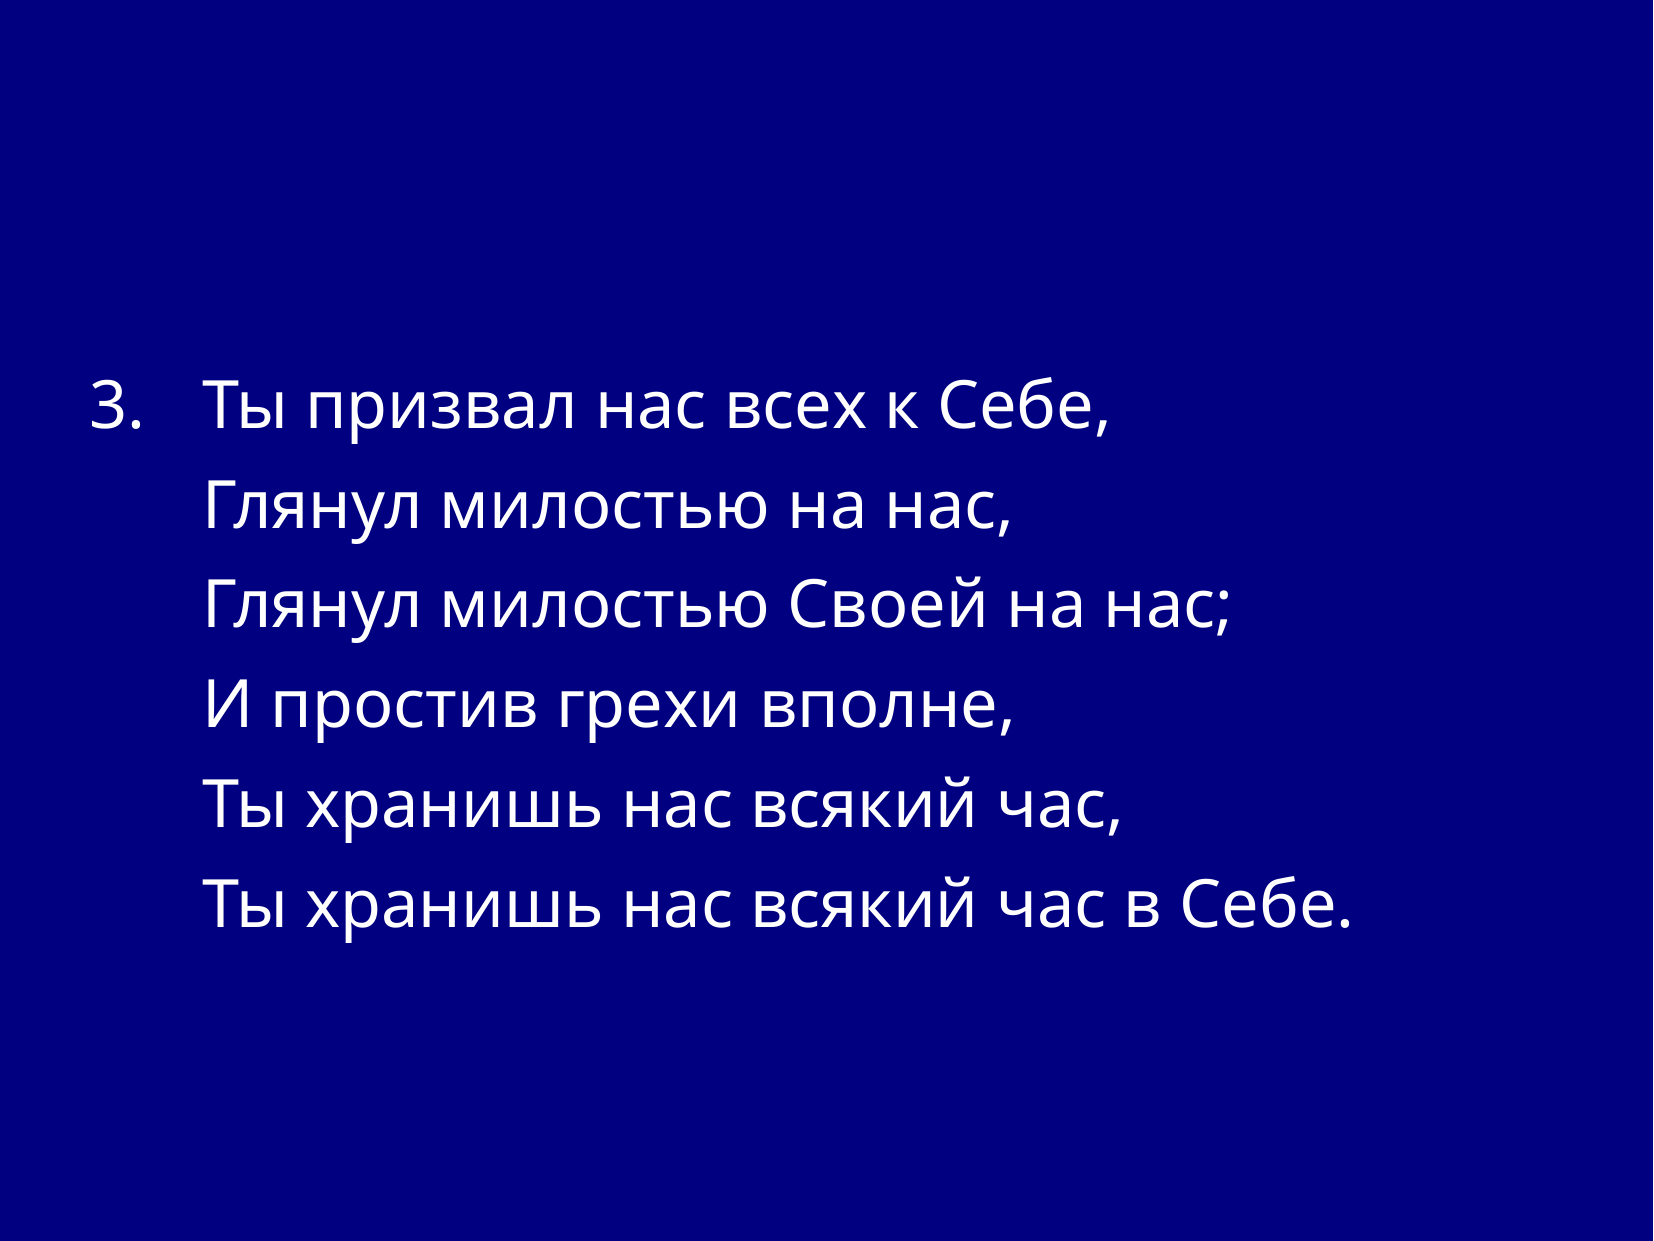

3.	Ты призвал нас всех к Себе,
	Глянул милостью на нас,
	Глянул милостью Своей на нас;
	И простив грехи вполне,
	Ты хранишь нас всякий час,
	Ты хранишь нас всякий час в Себе.